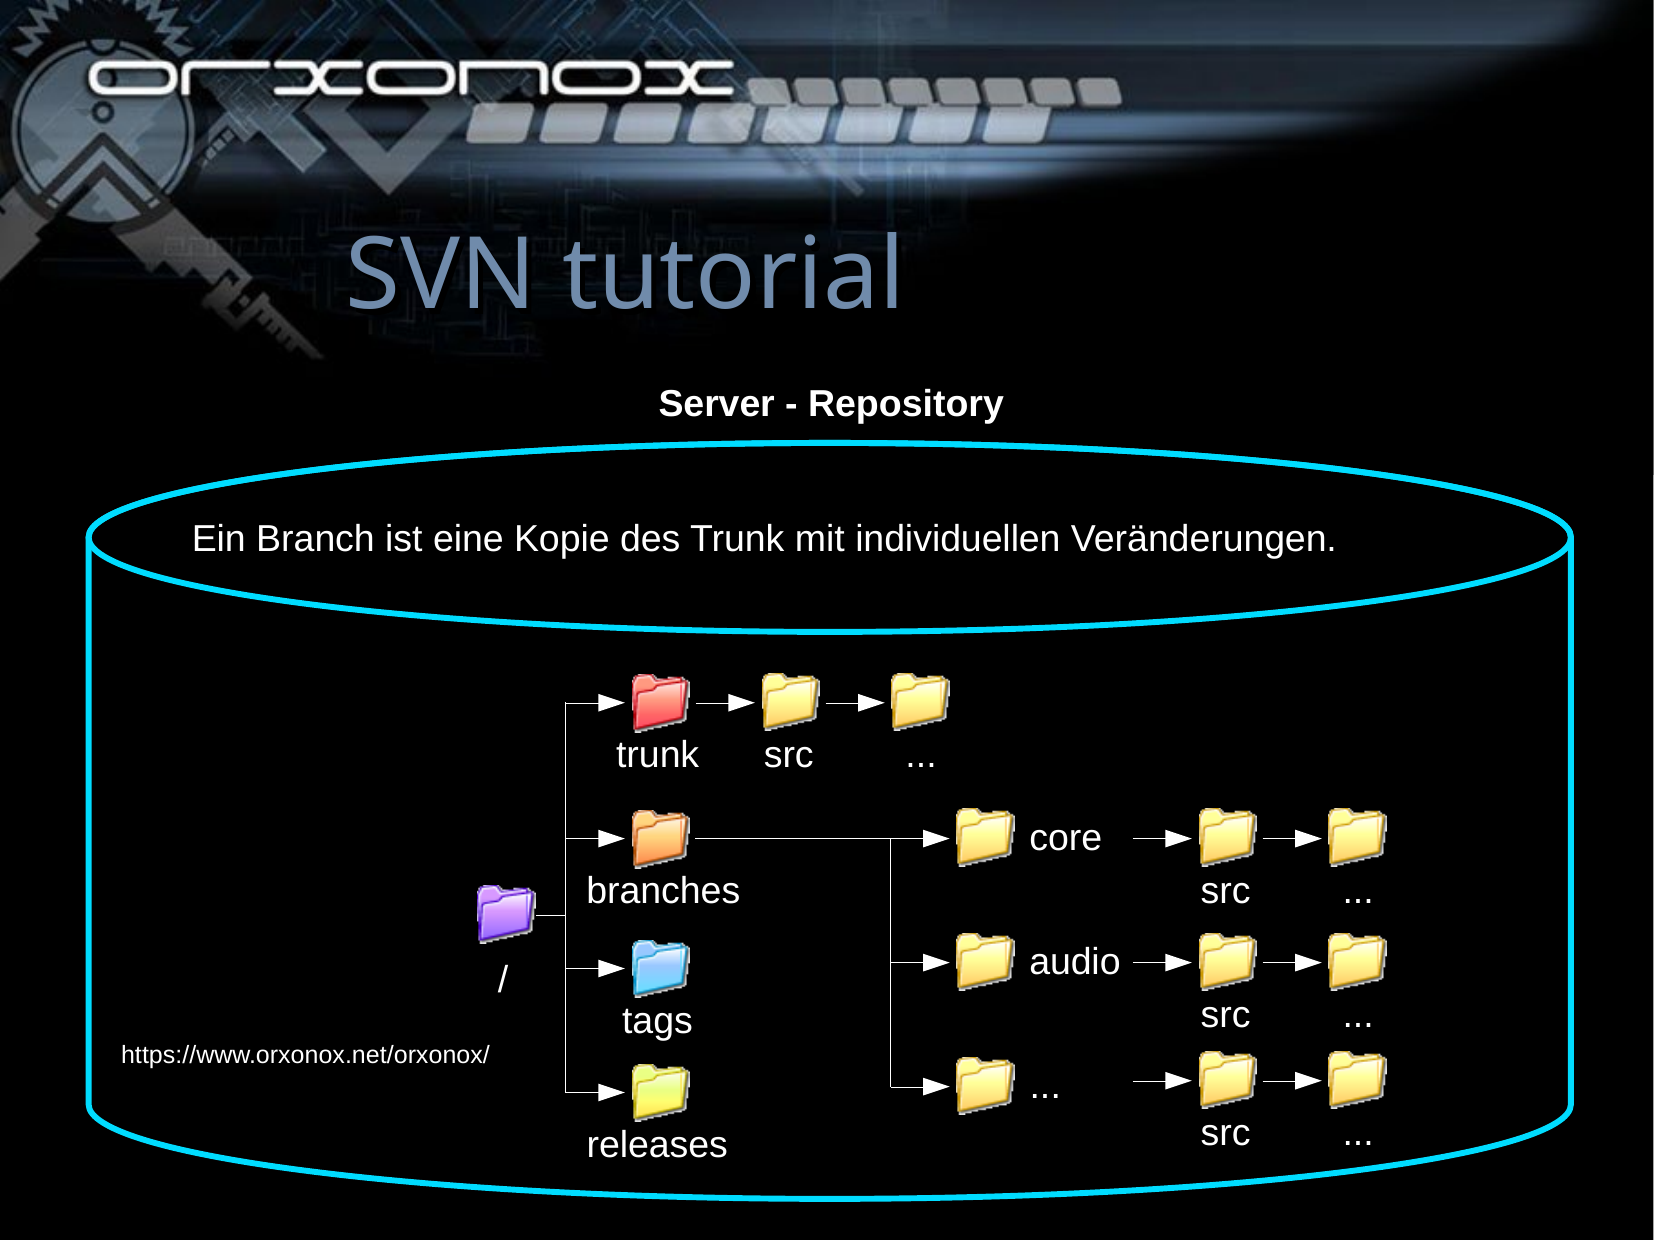

Server - Repository
Ein Branch ist eine Kopie des Trunk mit individuellen Veränderungen.
trunk
src
...
core
branches
src
...
audio
/
src
...
tags
https://www.orxonox.net/orxonox/
...
src
...
releases